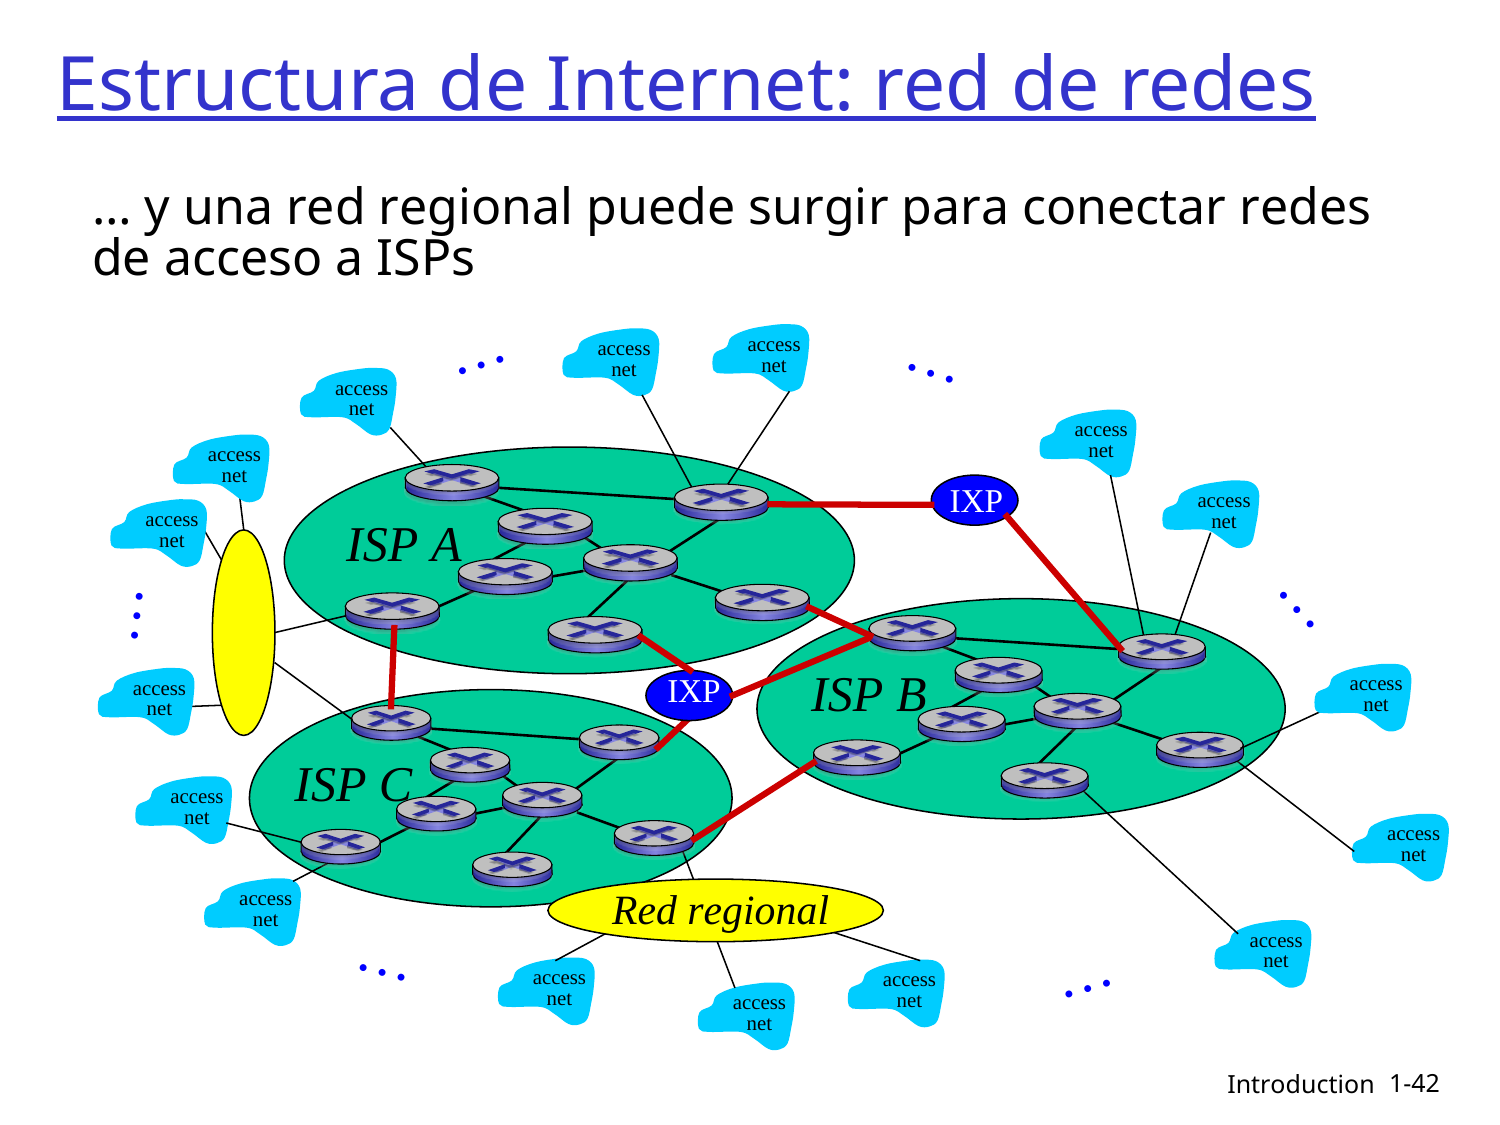

# Estructura de Internet: red de redes
… y una red regional puede surgir para conectar redes de acceso a ISPs
…
…
access
net
access
net
access
net
access
net
access
net
IXP
access
net
access
net
ISP A
…
…
IXP
ISP B
access
net
access
net
ISP C
access
net
access
net
Red regional
access
net
access
net
…
access
net
access
net
…
access
net
Introduction